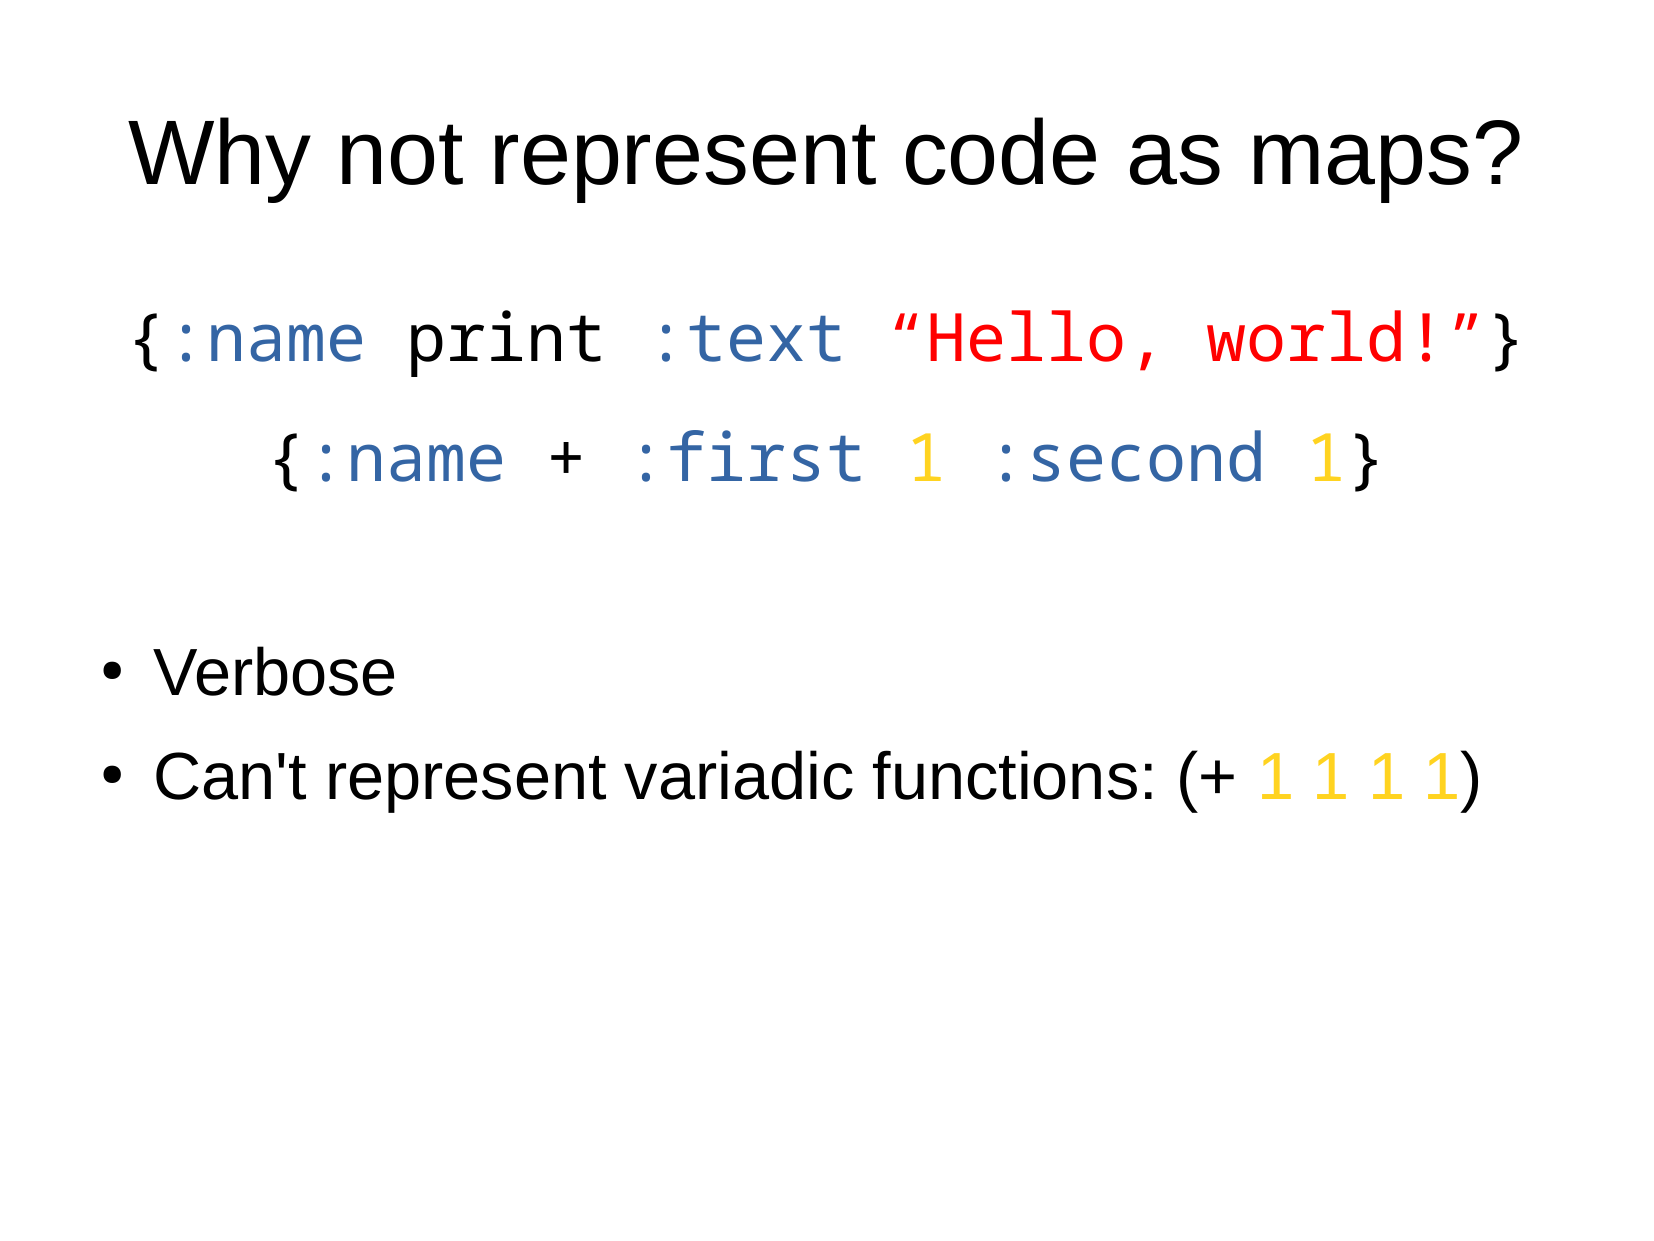

# Why not represent code as maps?
{:name print :text “Hello, world!”}
{:name + :first 1 :second 1}
Verbose
Can't represent variadic functions: (+ 1 1 1 1)